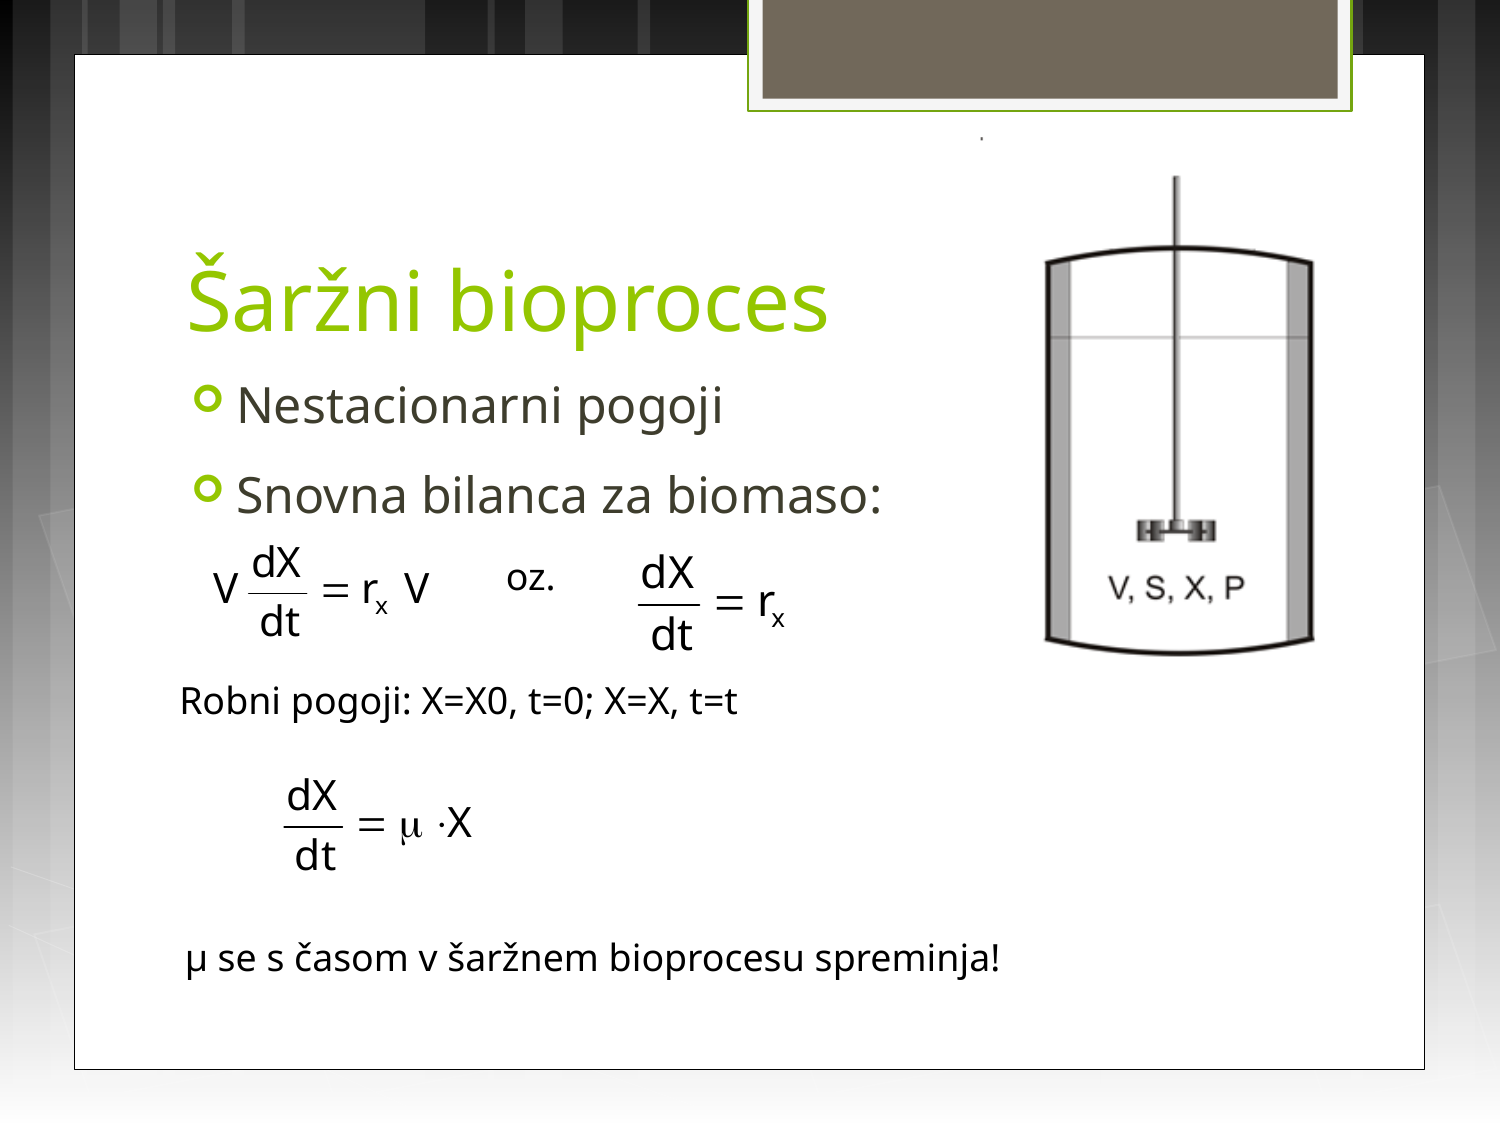

# Šaržni bioproces
Nestacionarni pogoji
Snovna bilanca za biomaso:
oz.
Robni pogoji: X=X0, t=0; X=X, t=t
µ se s časom v šaržnem bioprocesu spreminja!